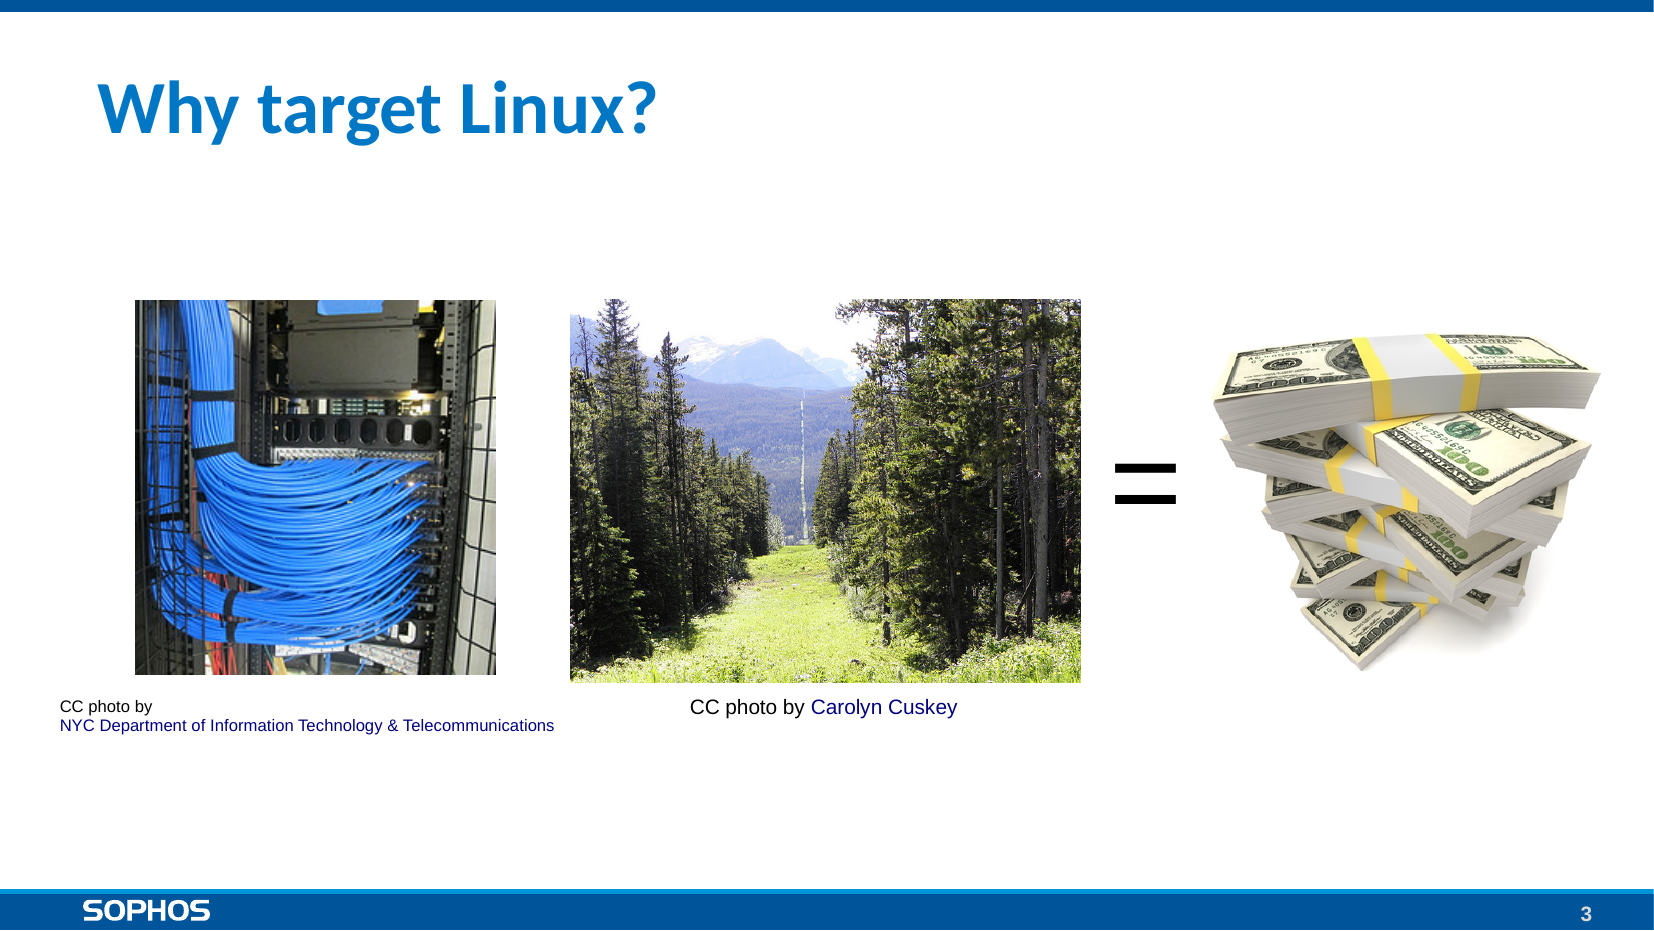

# Why target Linux?
=
CC photo by Carolyn Cuskey
CC photo by NYC Department of Information Technology & Telecommunications